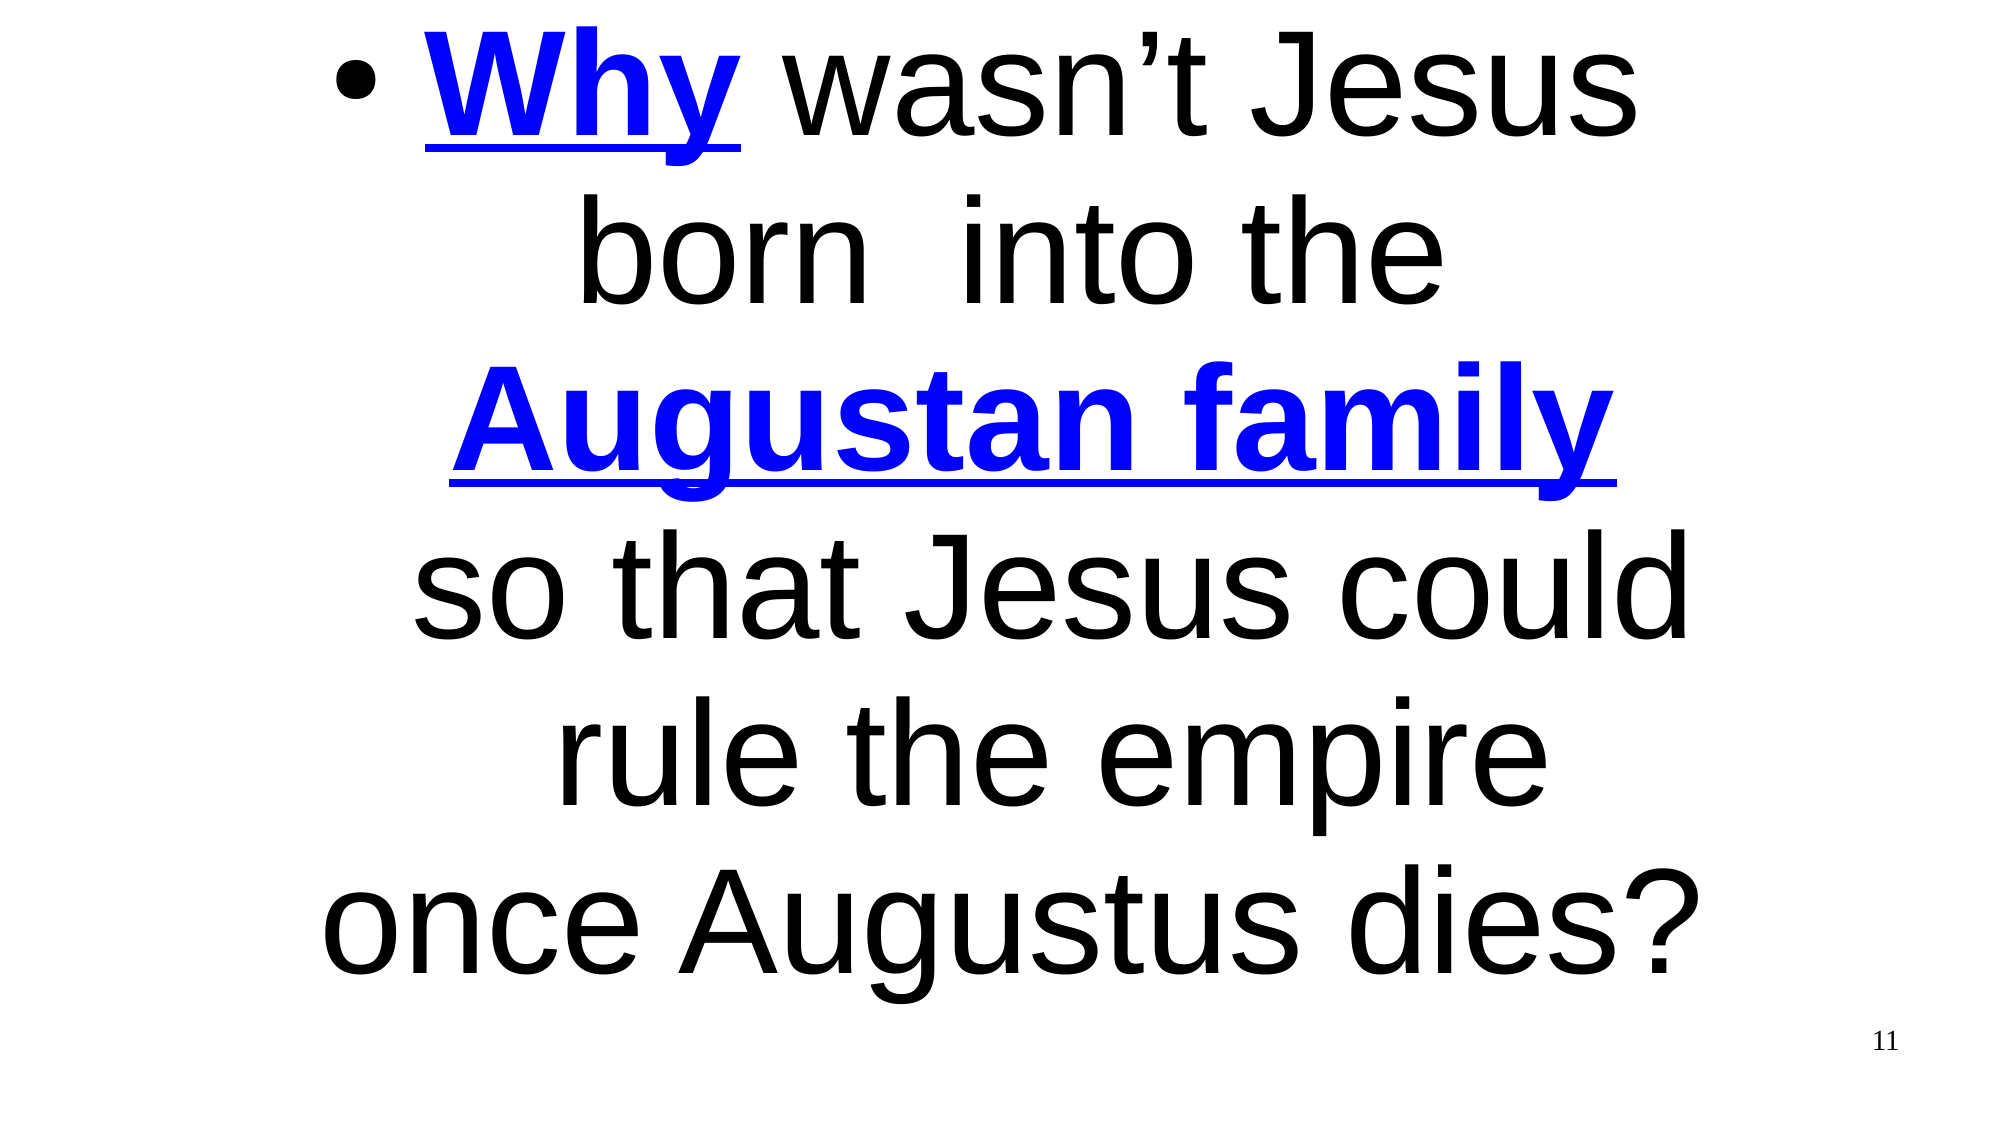

# Why wasn’t Jesus born into the Augustan family so that Jesus could rule the empire once Augustus dies?
11